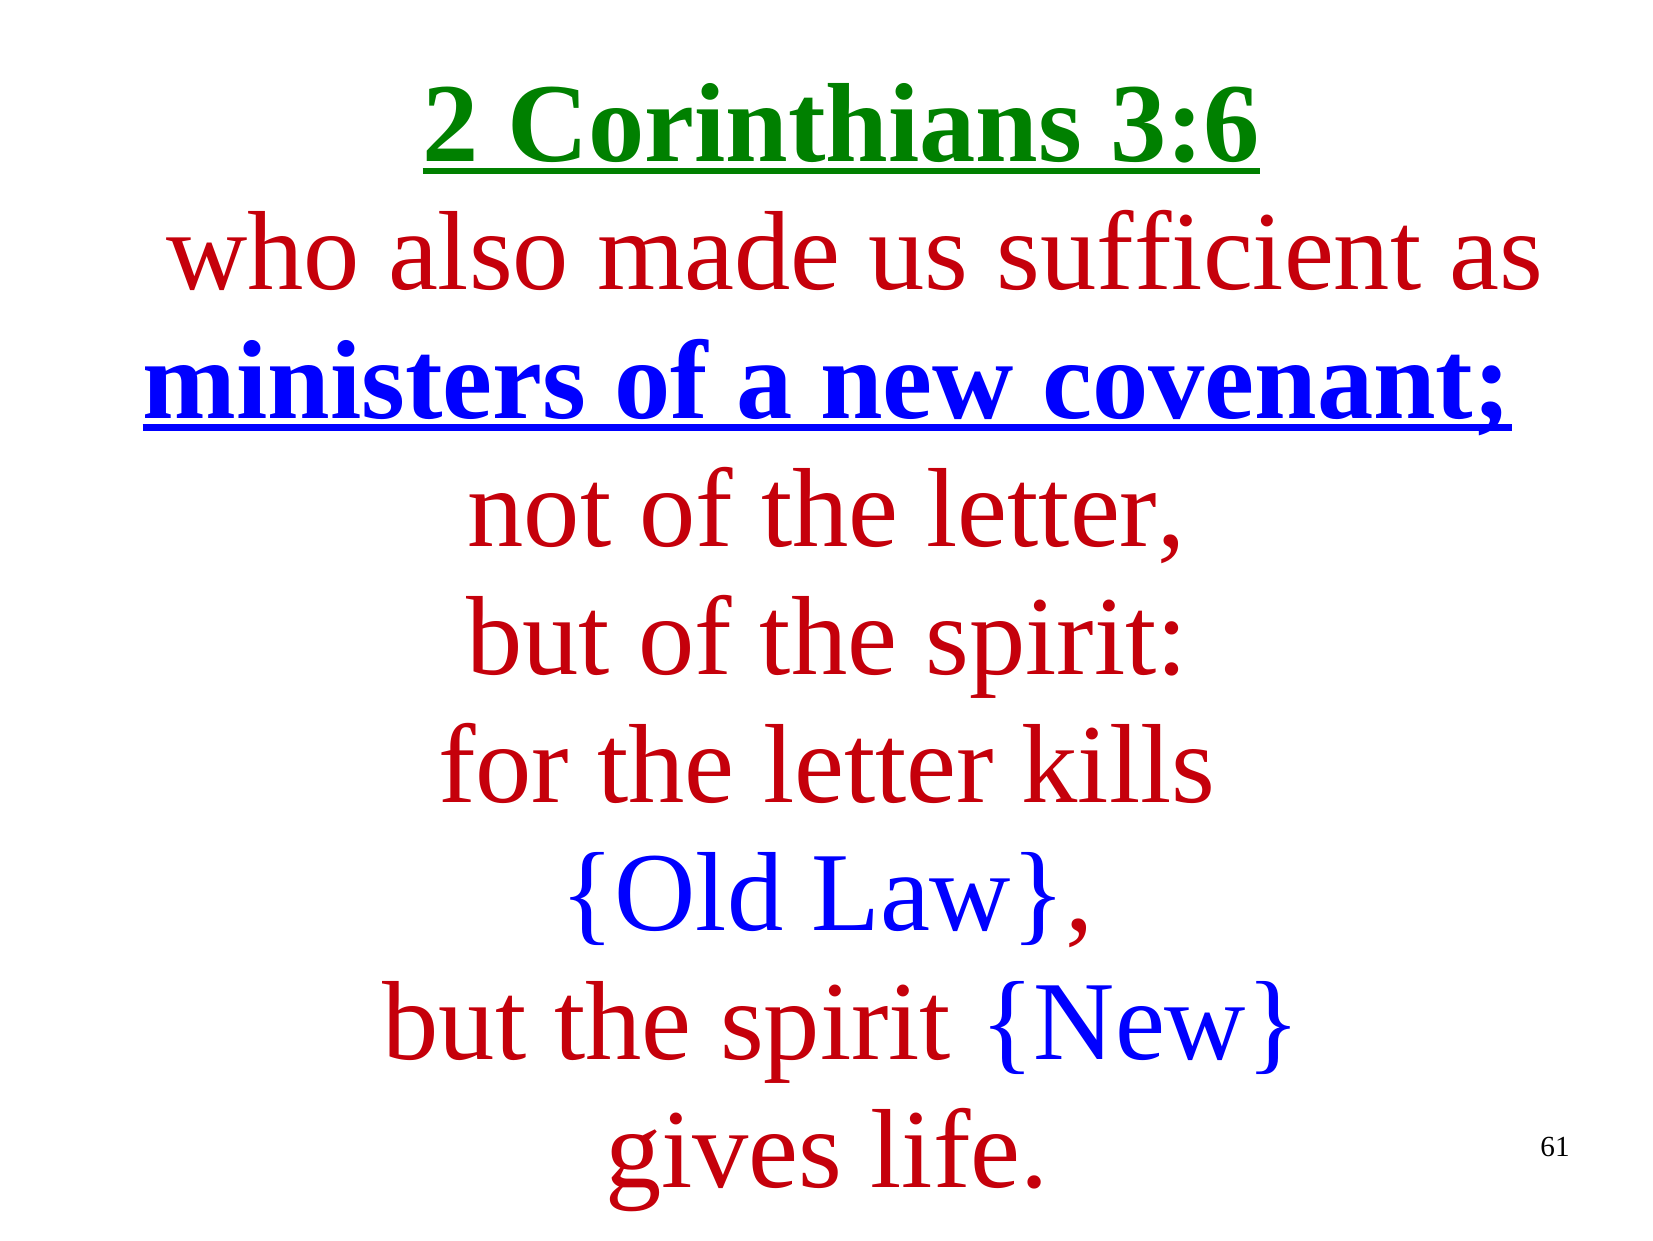

2 Corinthians 3:6
 who also made us sufficient as ministers of a new covenant;
not of the letter,
but of the spirit:
for the letter kills
{Old Law},
but the spirit {New}
gives life.
61